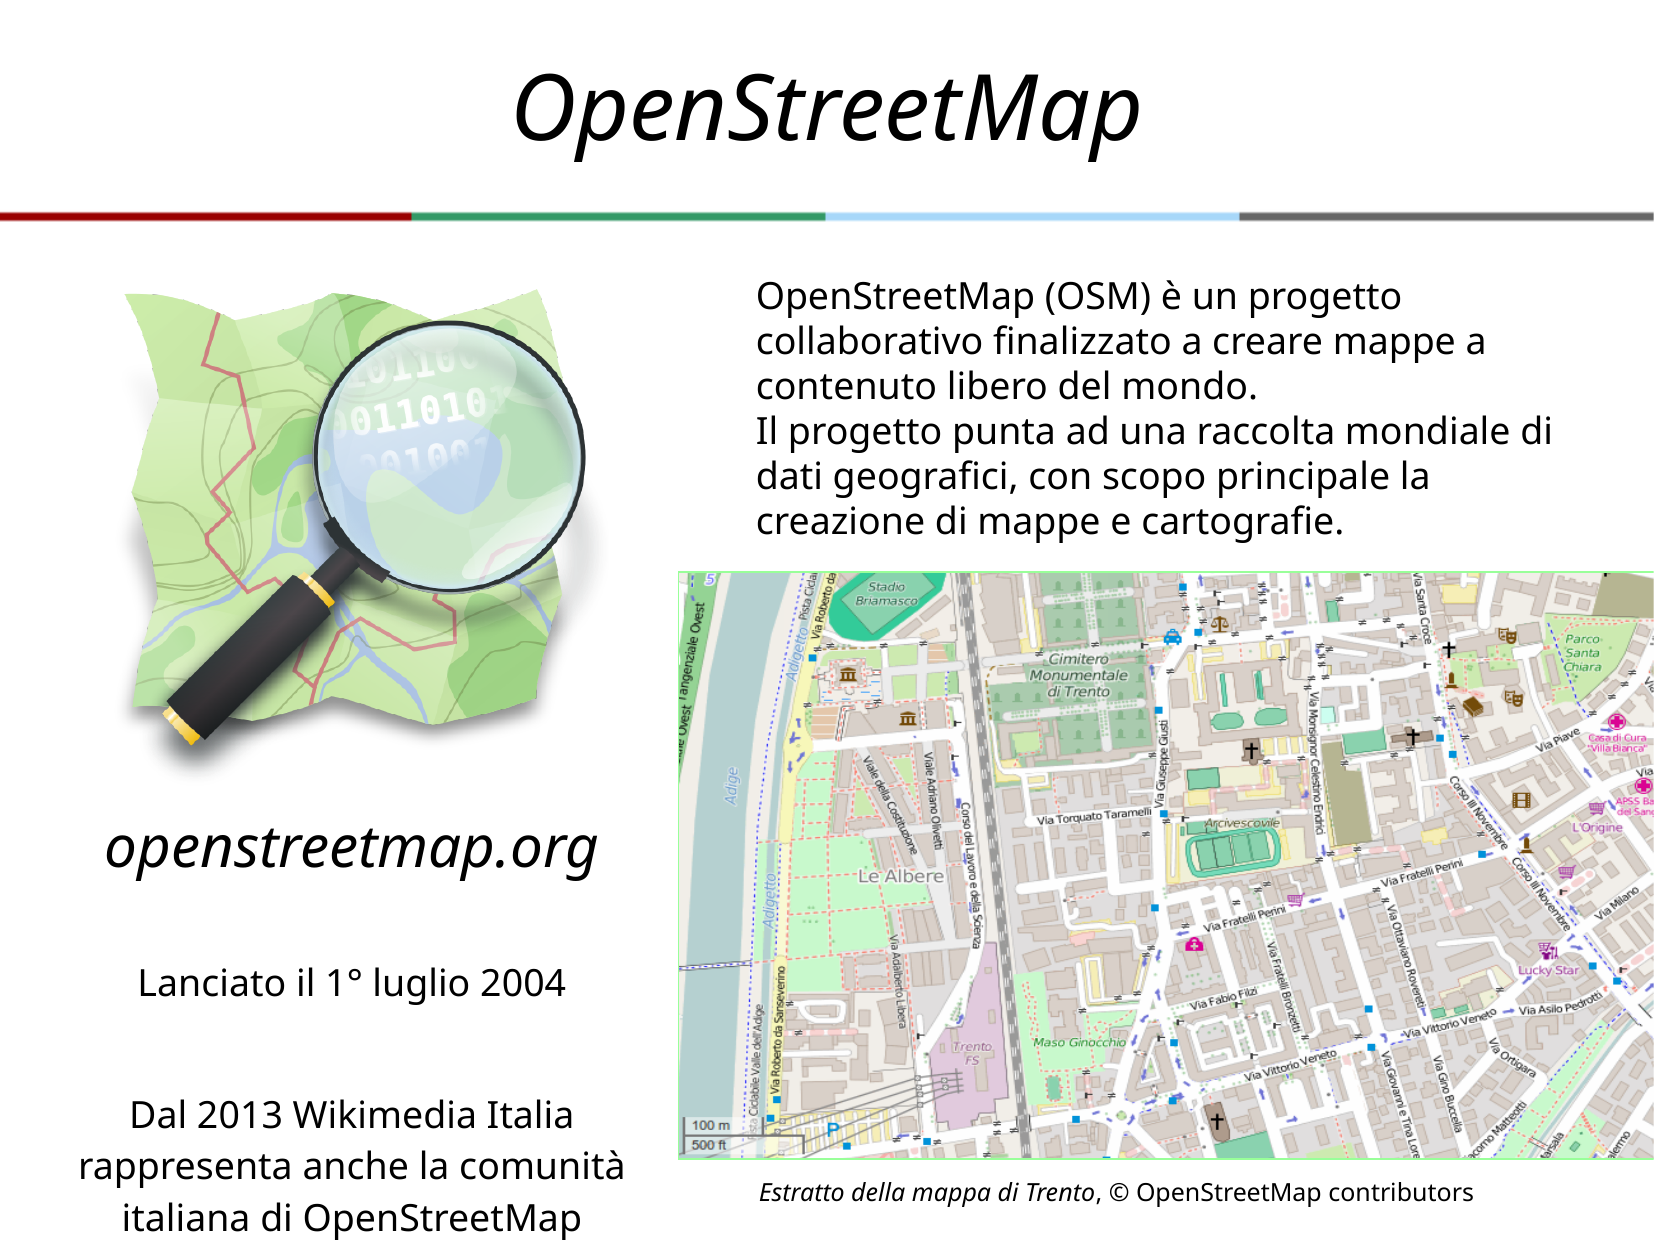

OpenStreetMap
OpenStreetMap (OSM) è un progetto collaborativo finalizzato a creare mappe a contenuto libero del mondo.
Il progetto punta ad una raccolta mondiale di dati geografici, con scopo principale la creazione di mappe e cartografie.
openstreetmap.org
Lanciato il 1° luglio 2004
Dal 2013 Wikimedia Italia rappresenta anche la comunità italiana di OpenStreetMap
Estratto della mappa di Trento, © OpenStreetMap contributors